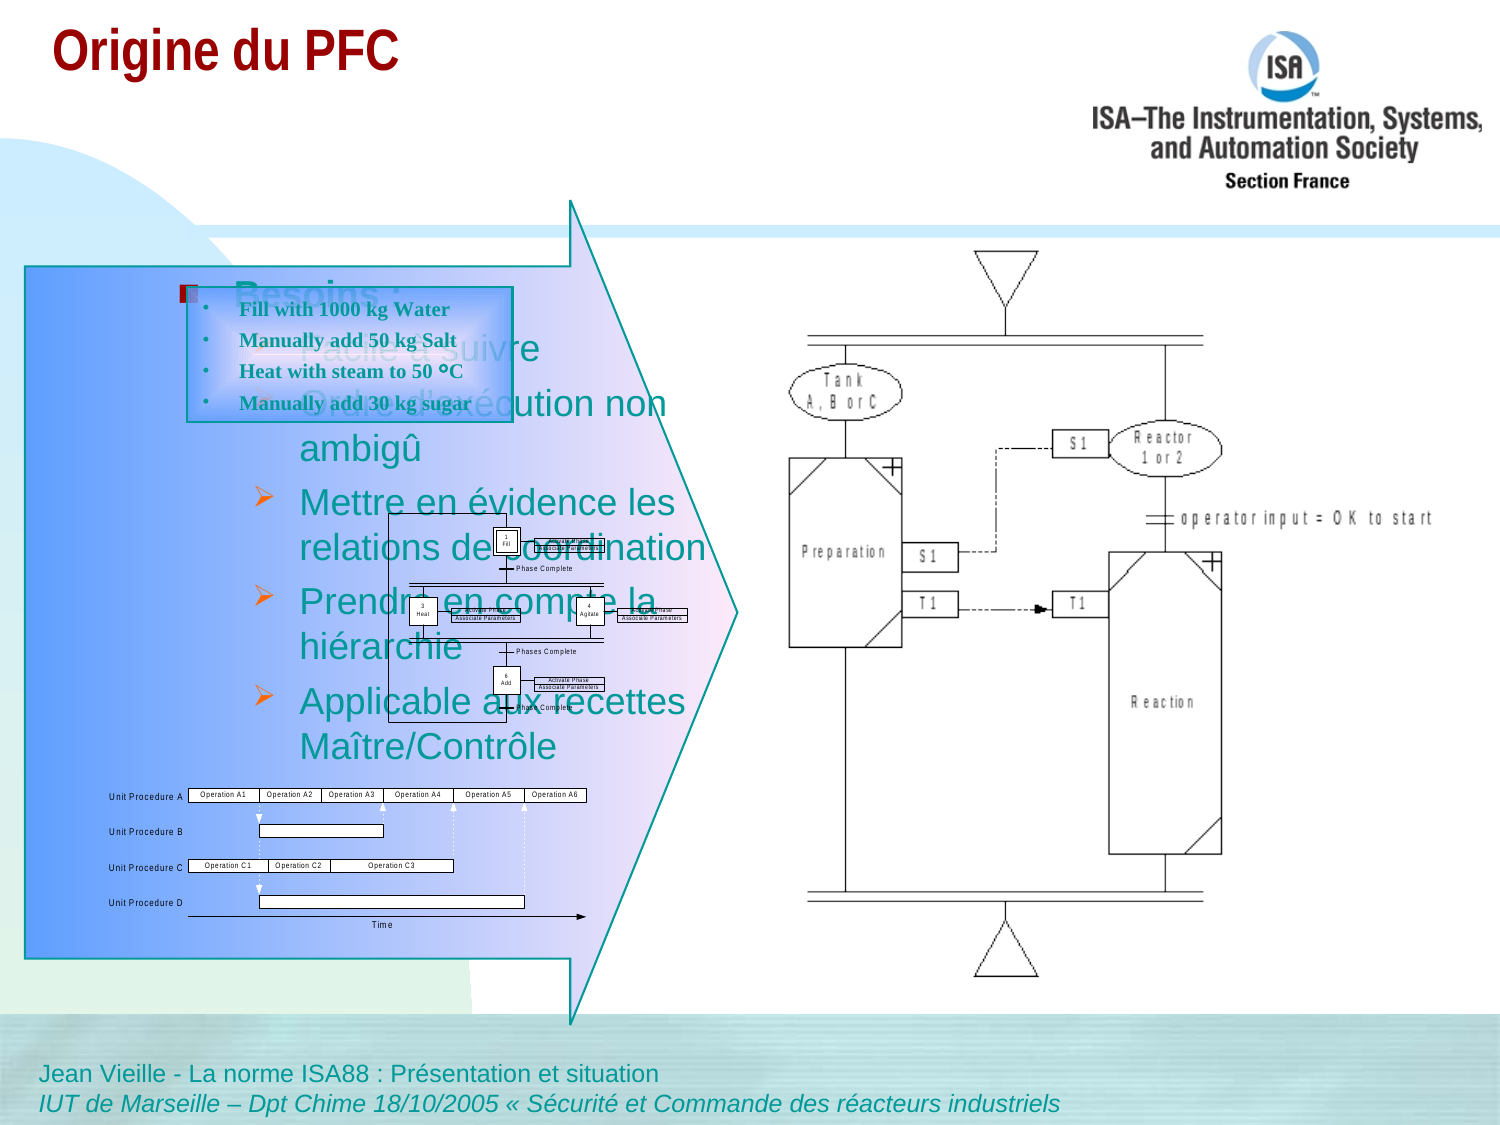

# Origine du PFC
Besoins :
Facile à suivre
Ordre d’exécution non ambigû
Mettre en évidence les relations de coordination
Prendre en compte la hiérarchie
Applicable aux recettes Maître/Contrôle
Fill with 1000 kg Water
Manually add 50 kg Salt
Heat with steam to 50 C
Manually add 30 kg sugar